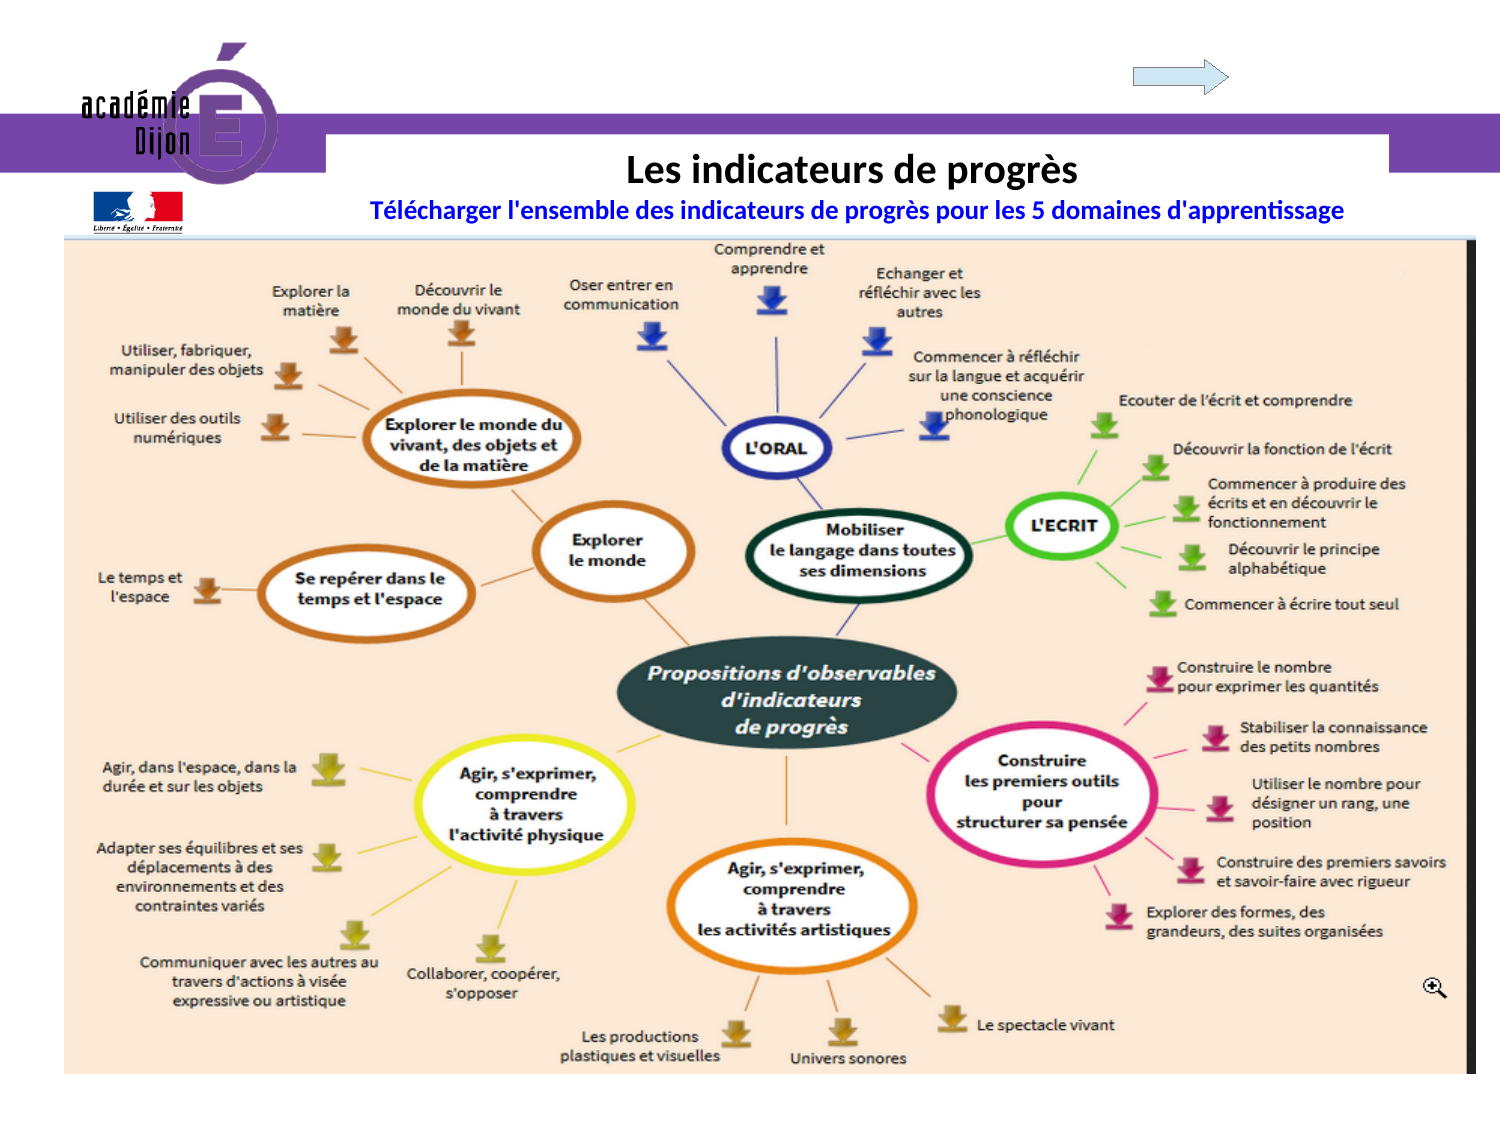

Les indicateurs de progrès
Télécharger l'ensemble des indicateurs de progrès pour les 5 domaines d'apprentissage